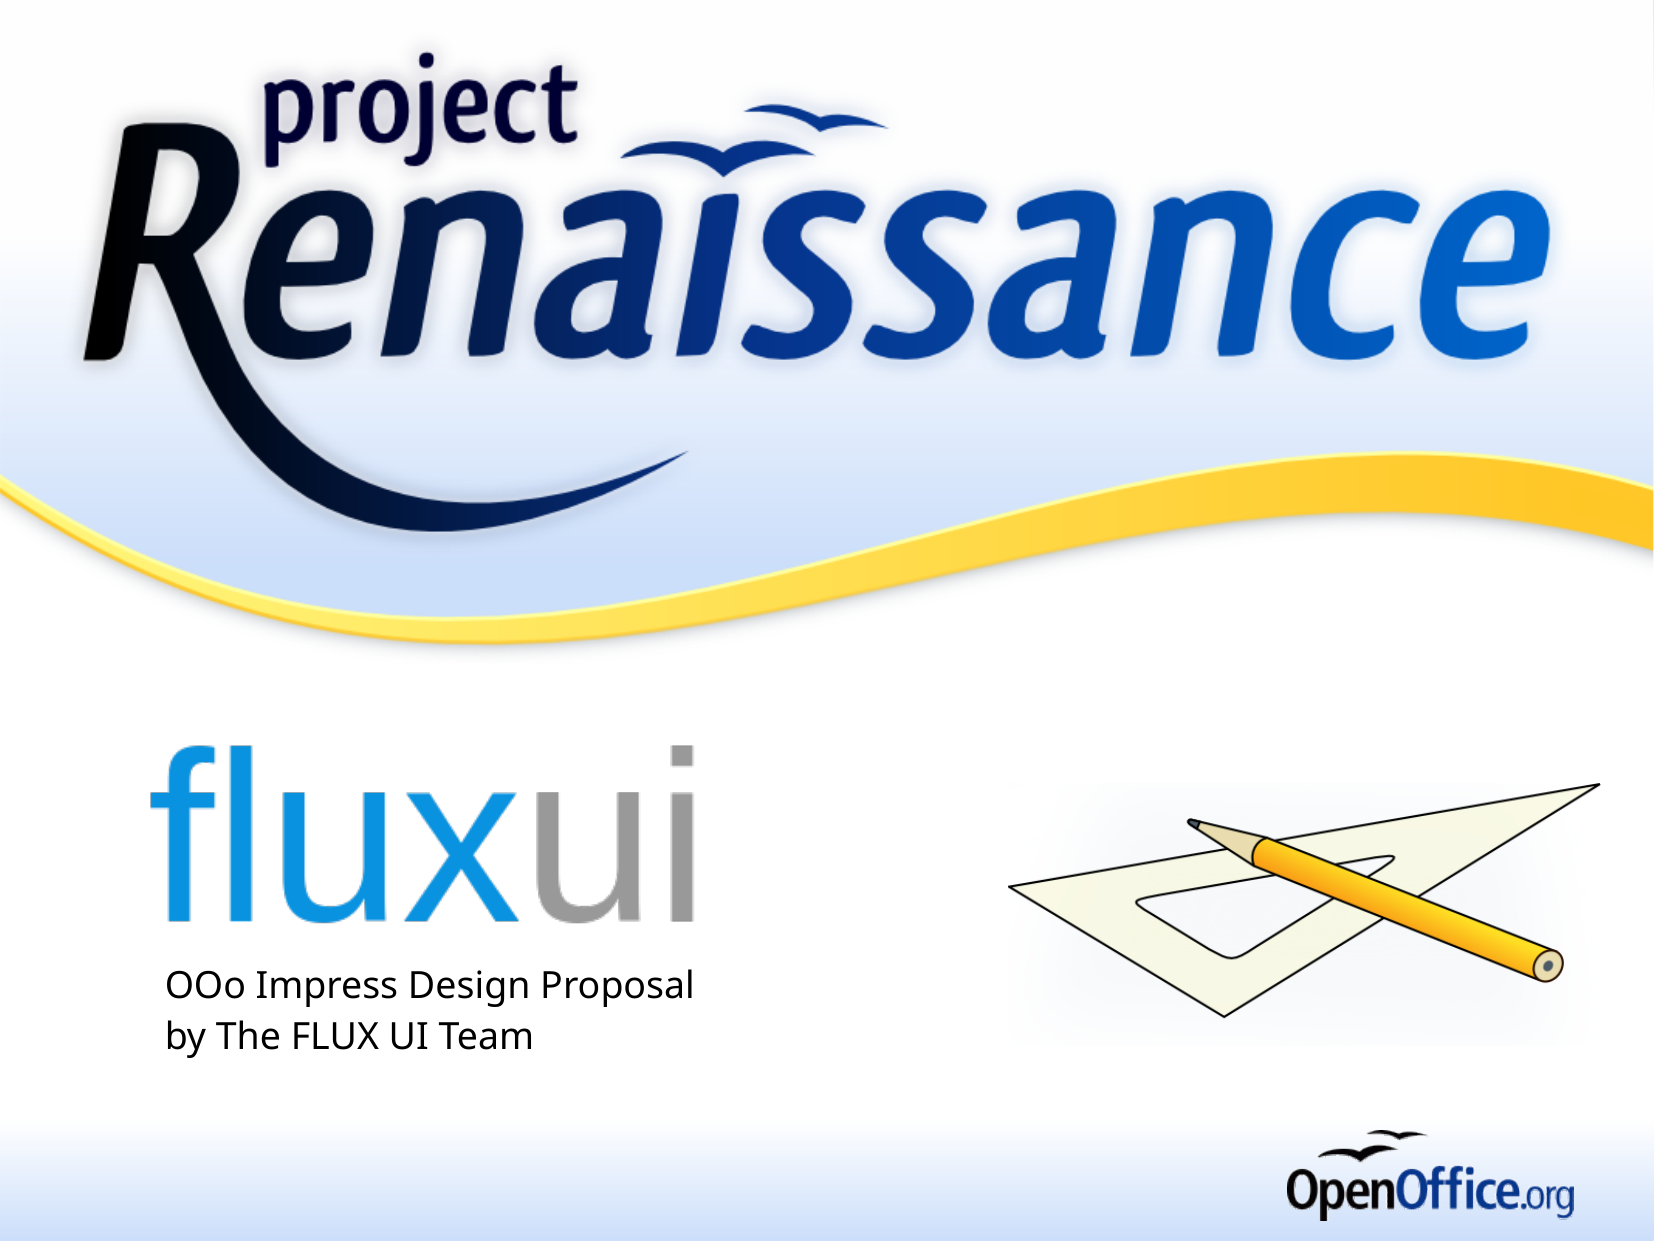

OOo Impress Design Proposal
by The FLUX UI Team